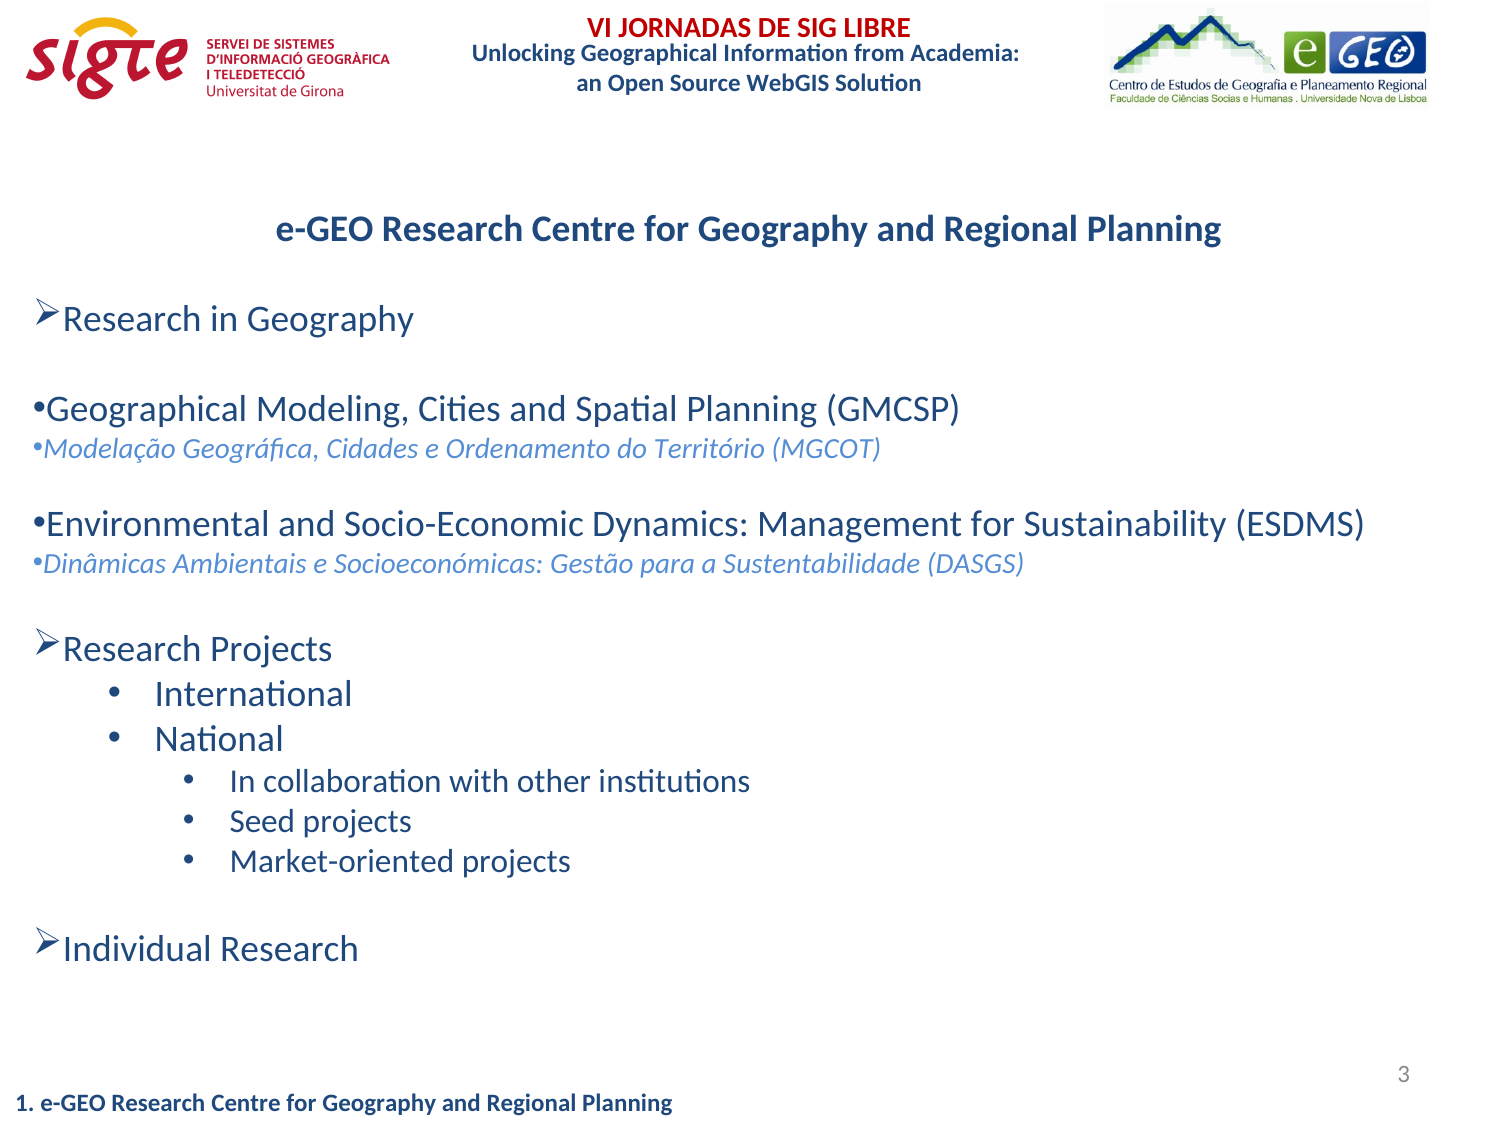

VI JORNADAS DE SIG LIBRE
Unlocking Geographical Information from Academia:
an Open Source WebGIS Solution
e-GEO Research Centre for Geography and Regional Planning
Research in Geography
Geographical Modeling, Cities and Spatial Planning (GMCSP)
Modelação Geográfica, Cidades e Ordenamento do Território (MGCOT)
Environmental and Socio-Economic Dynamics: Management for Sustainability (ESDMS)
Dinâmicas Ambientais e Socioeconómicas: Gestão para a Sustentabilidade (DASGS)
Research Projects
International
National
In collaboration with other institutions
Seed projects
Market-oriented projects
Individual Research
1. e-GEO Research Centre for Geography and Regional Planning